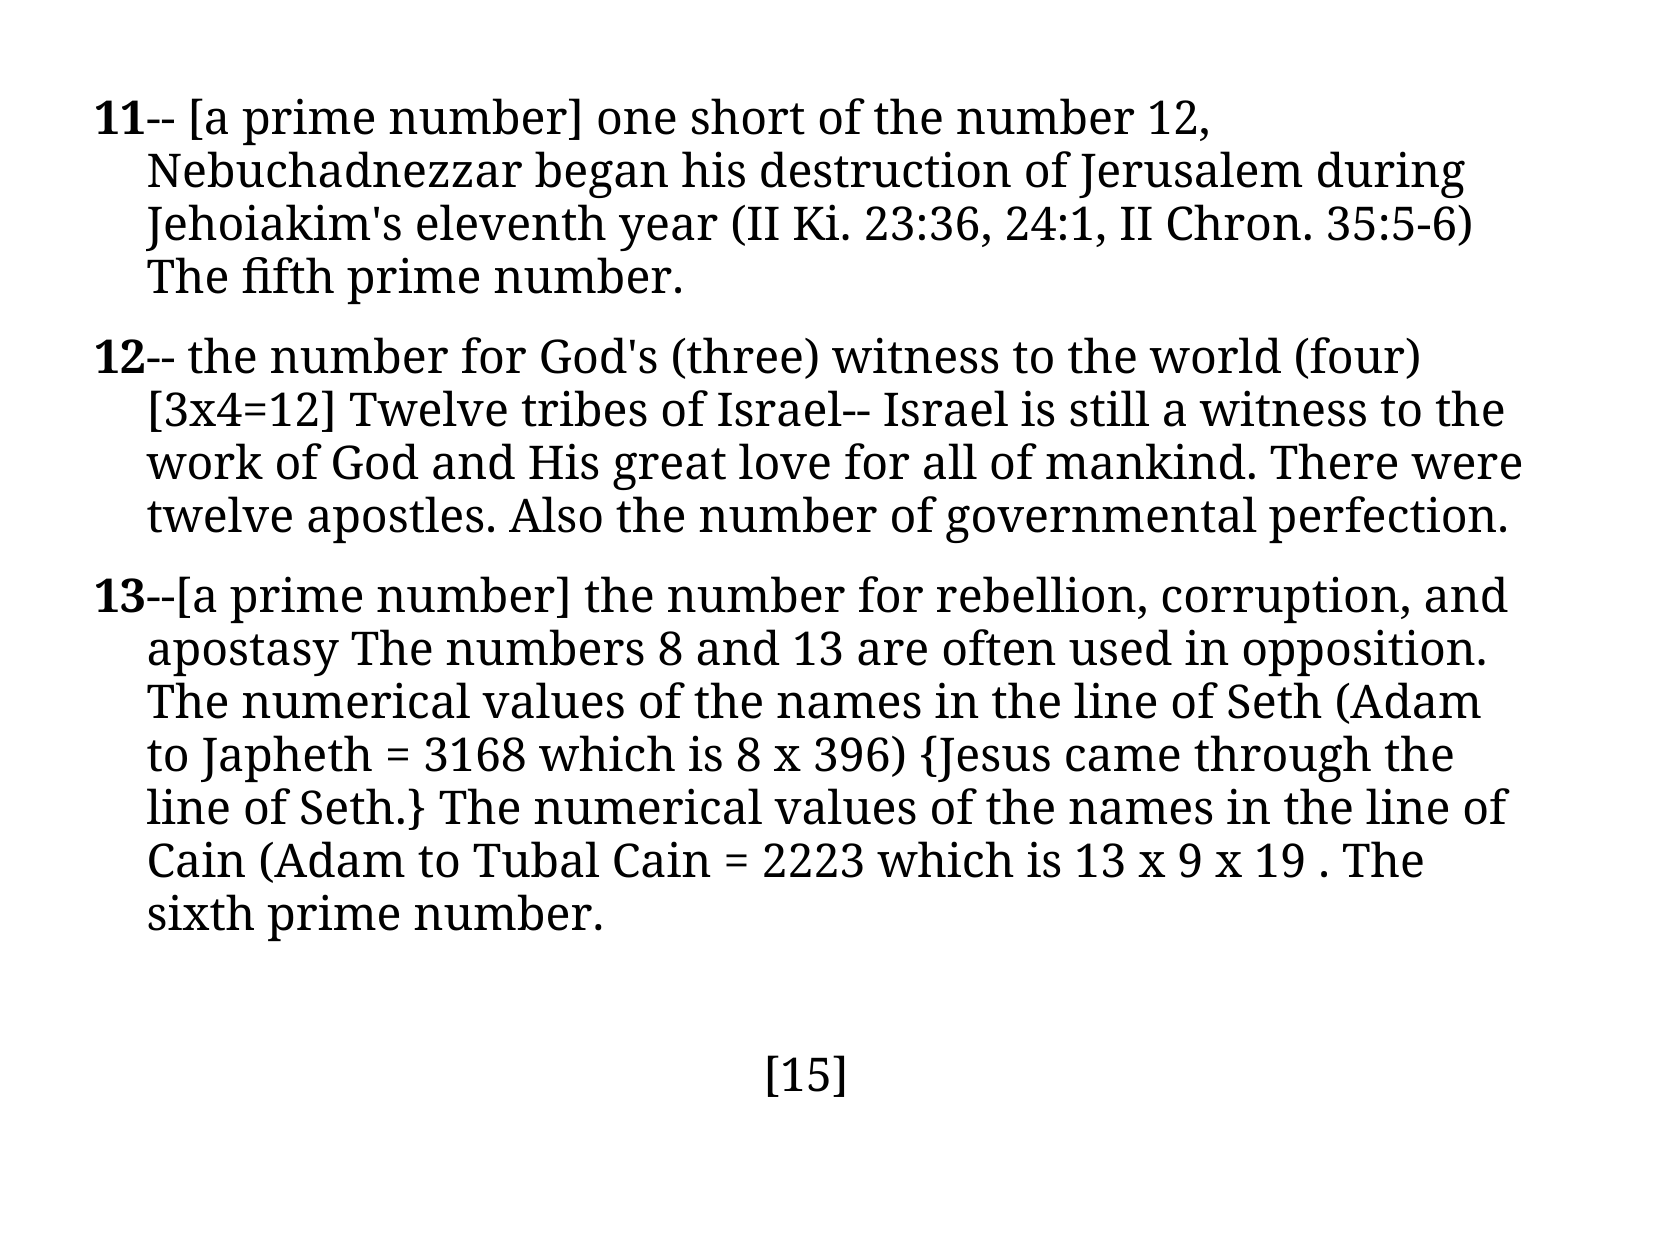

# 11-- [a prime number] one short of the number 12, Nebuchadnezzar began his destruction of Jerusalem during Jehoiakim's eleventh year (II Ki. 23:36, 24:1, II Chron. 35:5-6) The fifth prime number.
12-- the number for God's (three) witness to the world (four) [3x4=12] Twelve tribes of Israel-- Israel is still a witness to the work of God and His great love for all of mankind. There were twelve apostles. Also the number of governmental perfection.
13--[a prime number] the number for rebellion, corruption, and apostasy The numbers 8 and 13 are often used in opposition. The numerical values of the names in the line of Seth (Adam to Japheth = 3168 which is 8 x 396) {Jesus came through the line of Seth.} The numerical values of the names in the line of Cain (Adam to Tubal Cain = 2223 which is 13 x 9 x 19 . The sixth prime number.
[15]